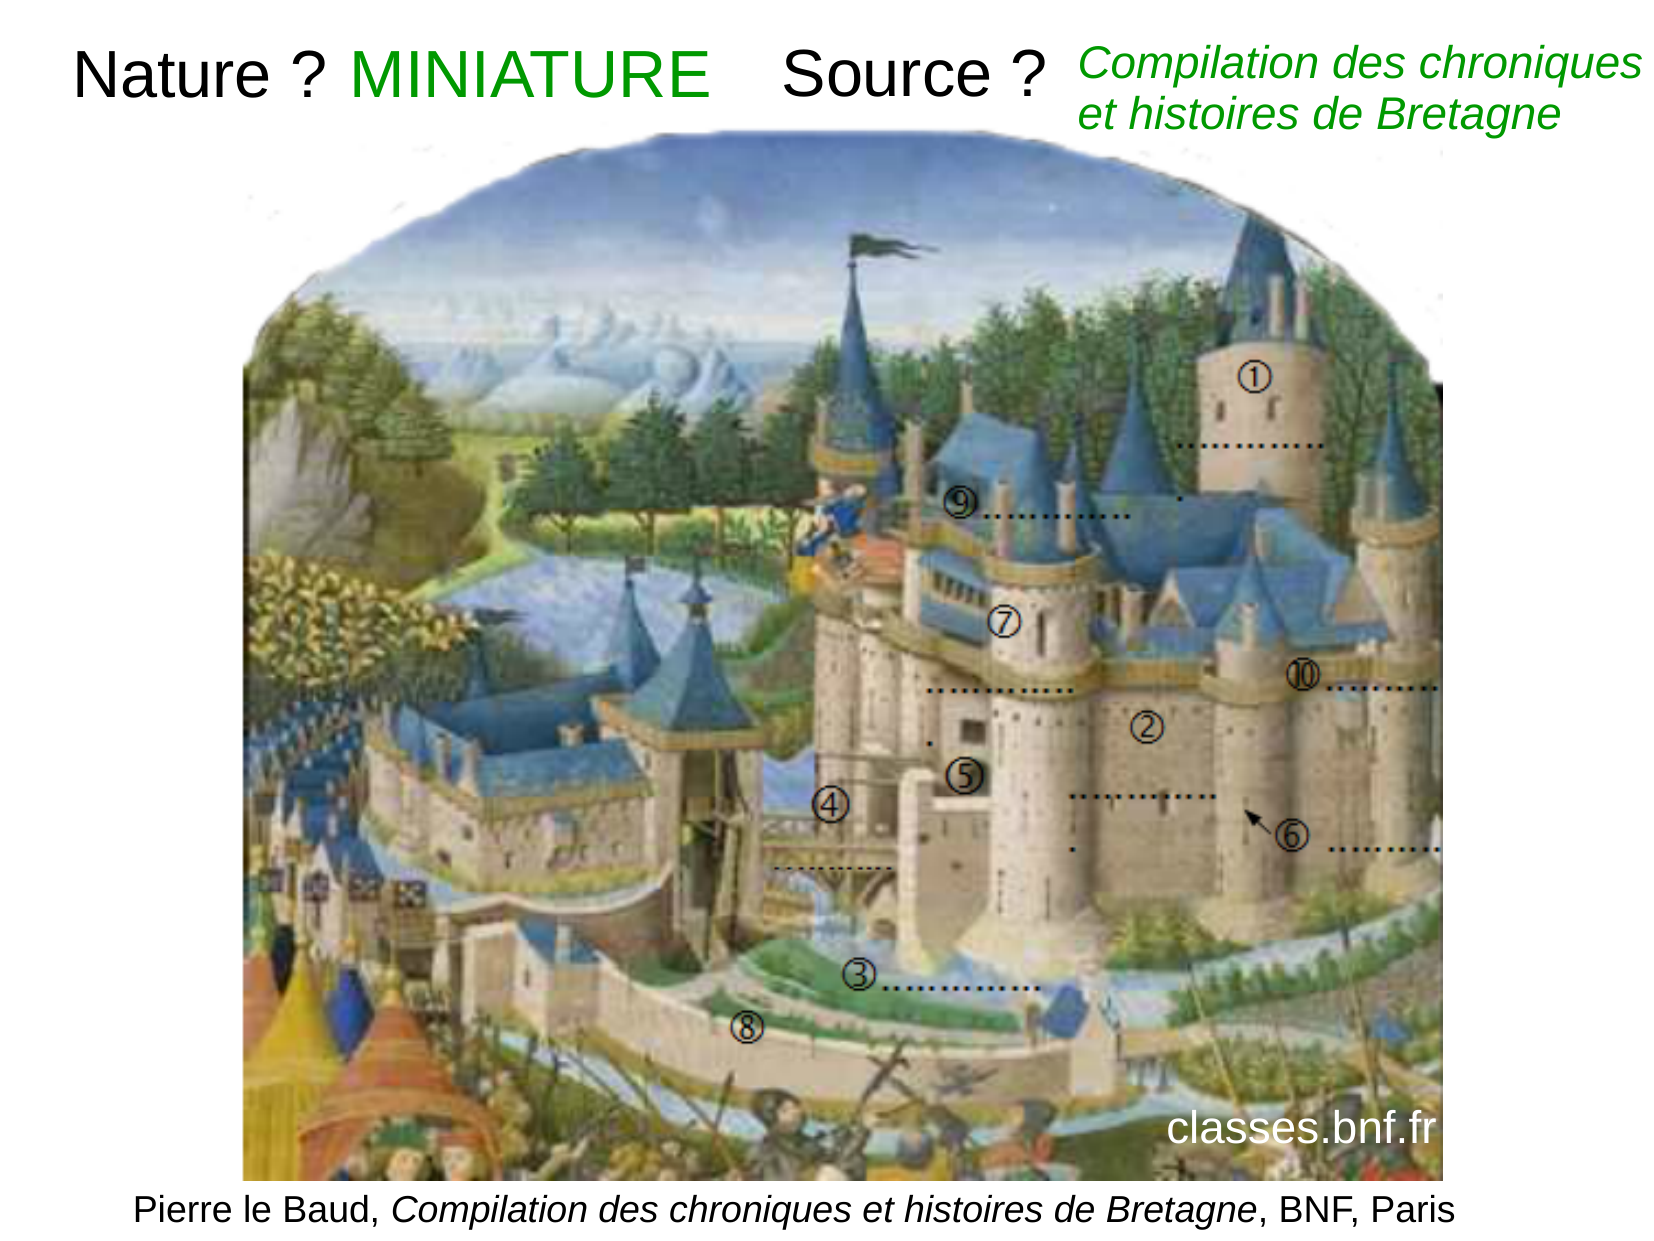

Source ?
Nature ?
MINIATURE
Compilation des chroniques
et histoires de Bretagne
classes.bnf.fr
Pierre le Baud, Compilation des chroniques et histoires de Bretagne, BNF, Paris